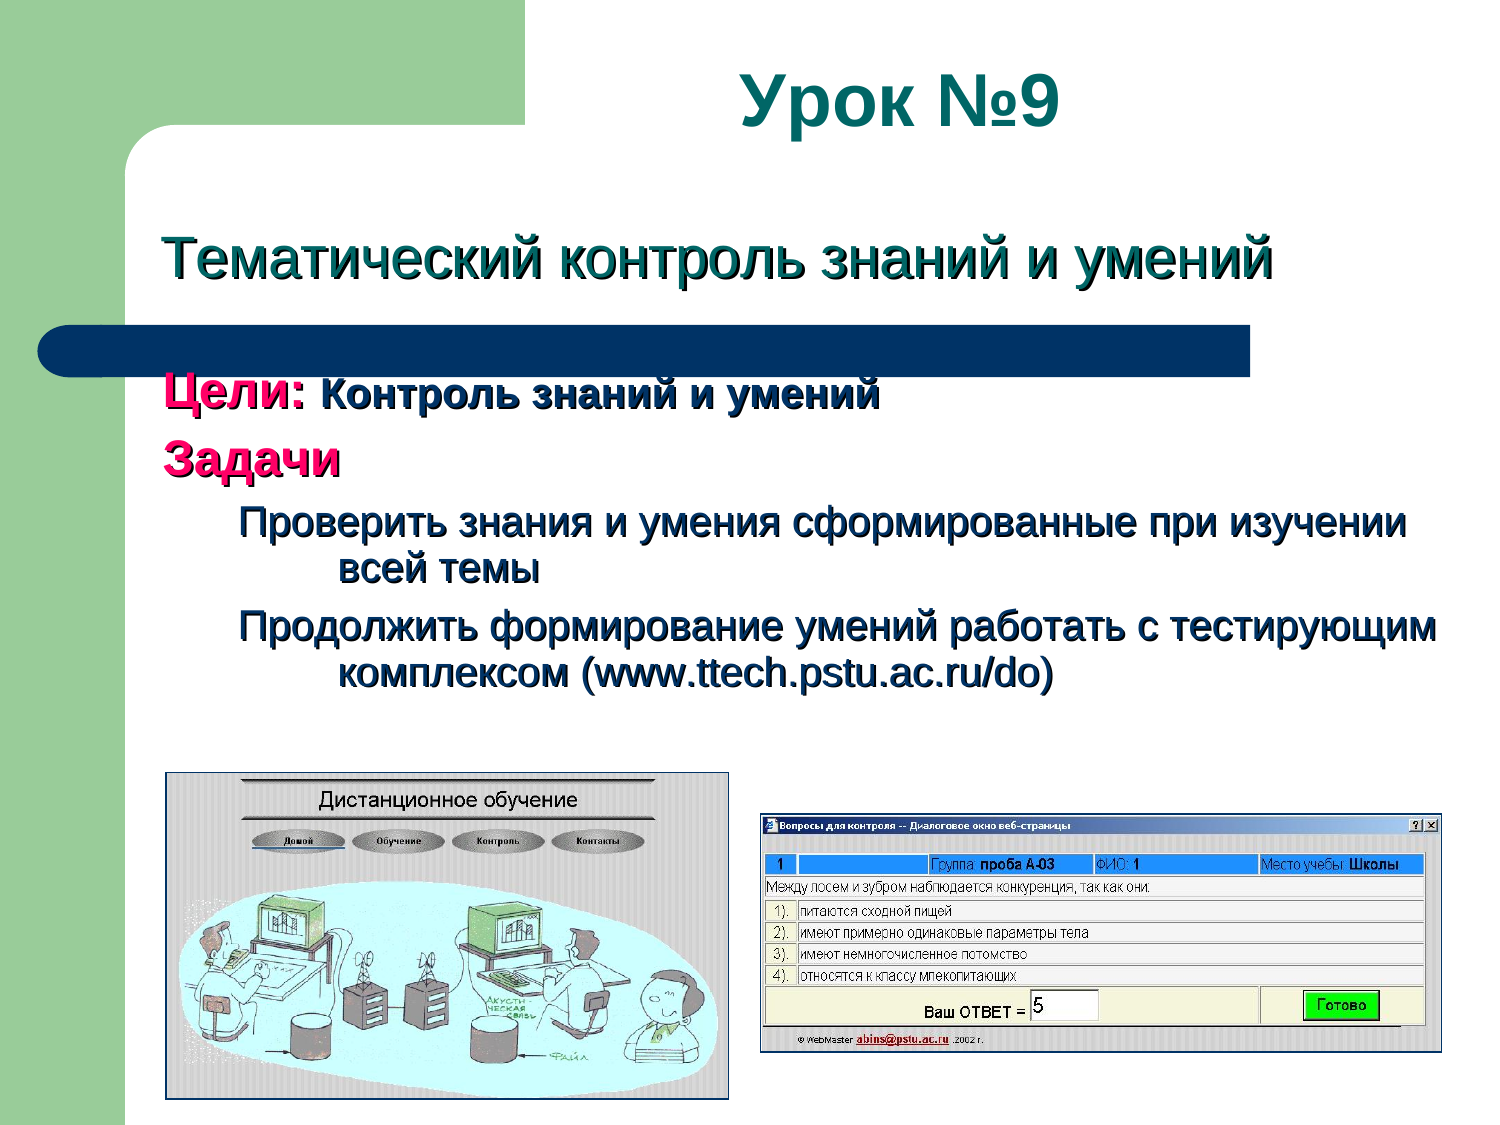

# Урок №9 Тематический контроль знаний и умений
Цели: Контроль знаний и умений
Задачи
Проверить знания и умения сформированные при изучении всей темы
Продолжить формирование умений работать с тестирующим комплексом (www.ttech.pstu.ac.ru/do)